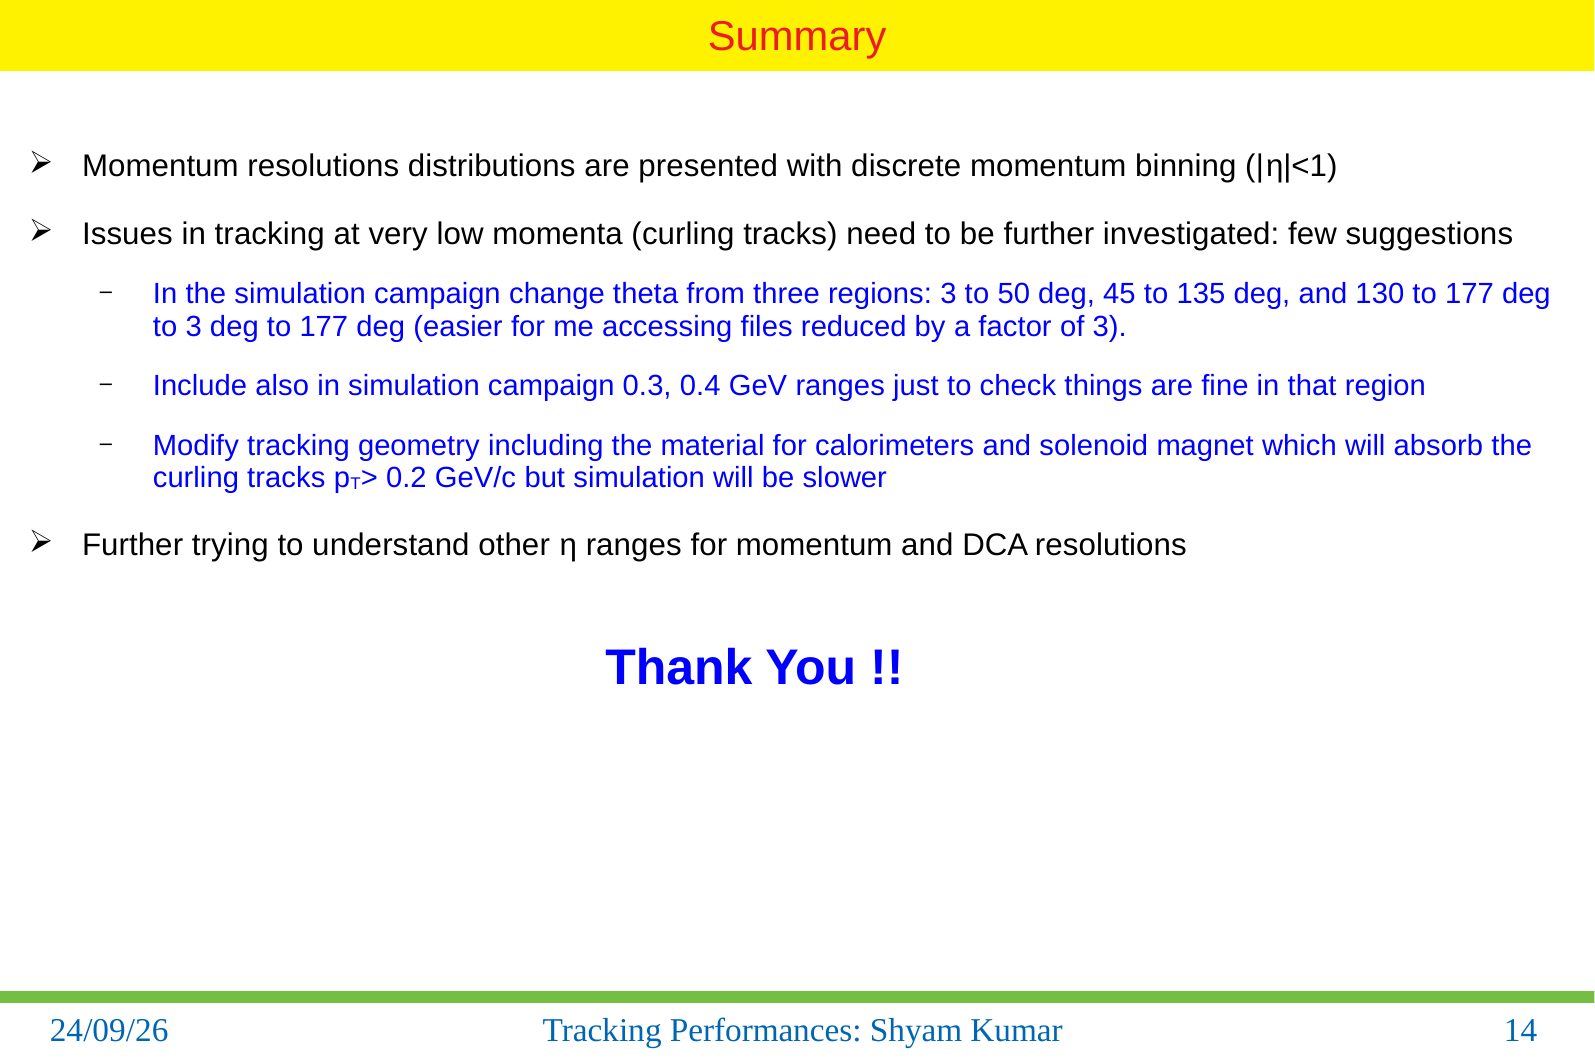

# Summary
Momentum resolutions distributions are presented with discrete momentum binning (|η|<1)
Issues in tracking at very low momenta (curling tracks) need to be further investigated: few suggestions
In the simulation campaign change theta from three regions: 3 to 50 deg, 45 to 135 deg, and 130 to 177 deg to 3 deg to 177 deg (easier for me accessing files reduced by a factor of 3).
Include also in simulation campaign 0.3, 0.4 GeV ranges just to check things are fine in that region
Modify tracking geometry including the material for calorimeters and solenoid magnet which will absorb the curling tracks pT> 0.2 GeV/c but simulation will be slower
Further trying to understand other η ranges for momentum and DCA resolutions
Thank You !!
Tracking Performances: Shyam Kumar
14